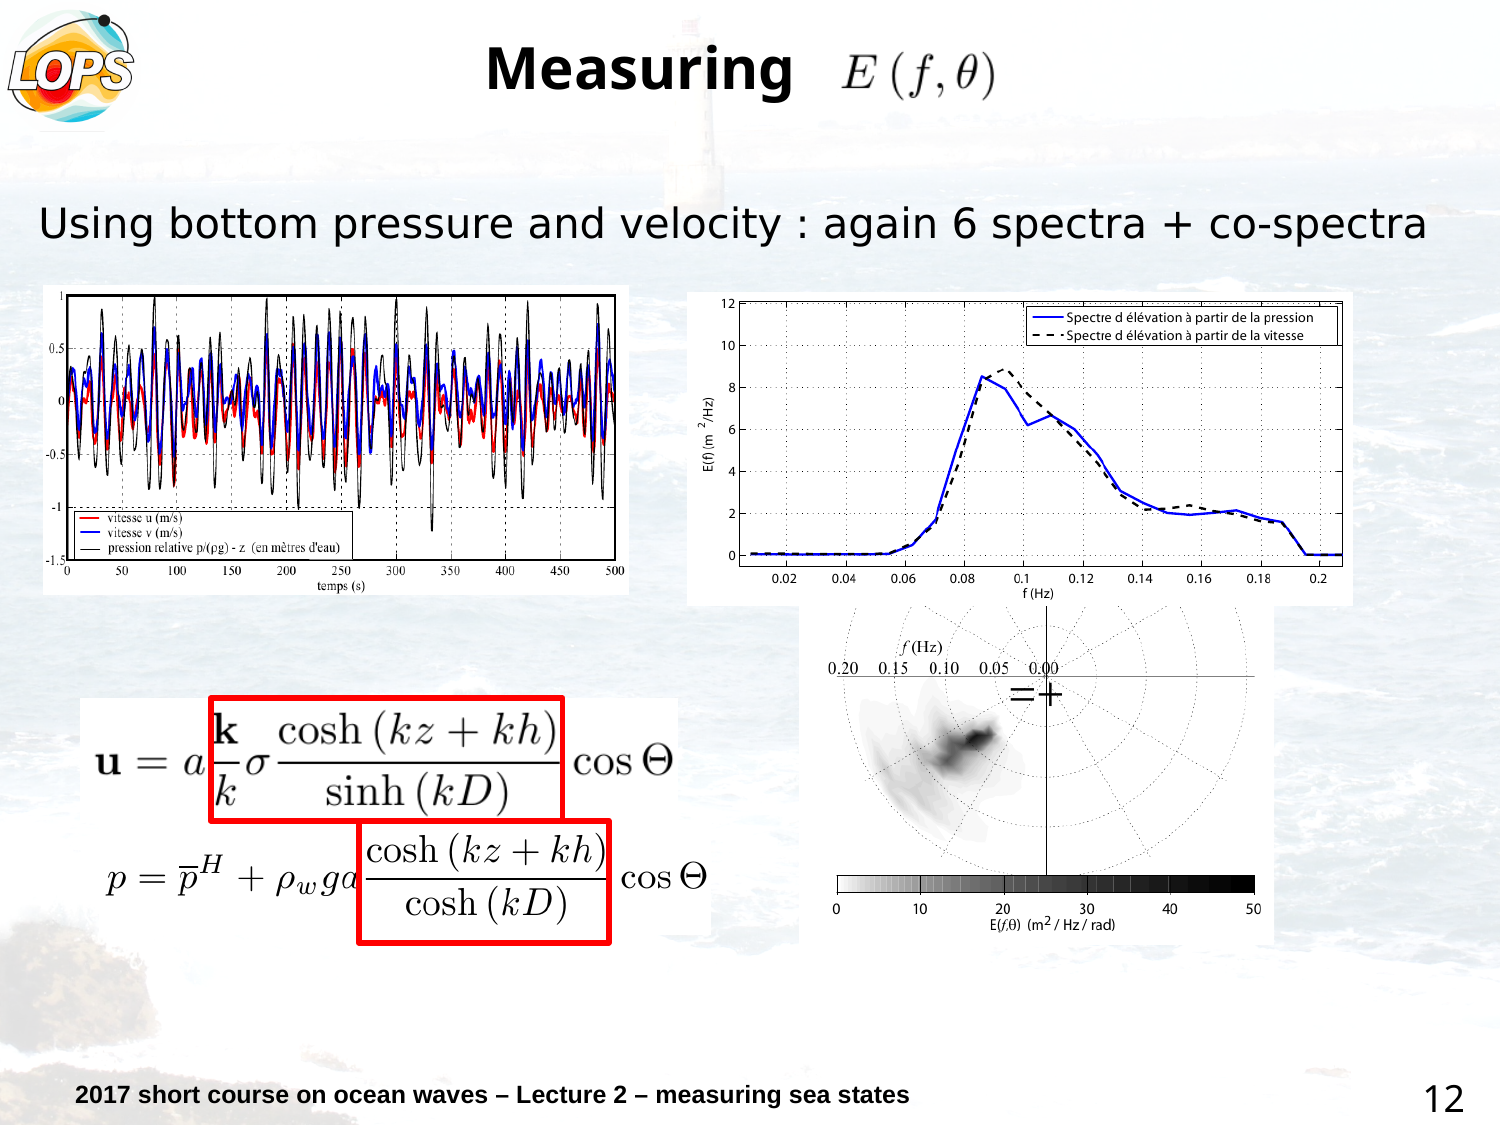

Measuring  ?
Using bottom pressure and velocity : again 6 spectra + co-spectra
=+
12